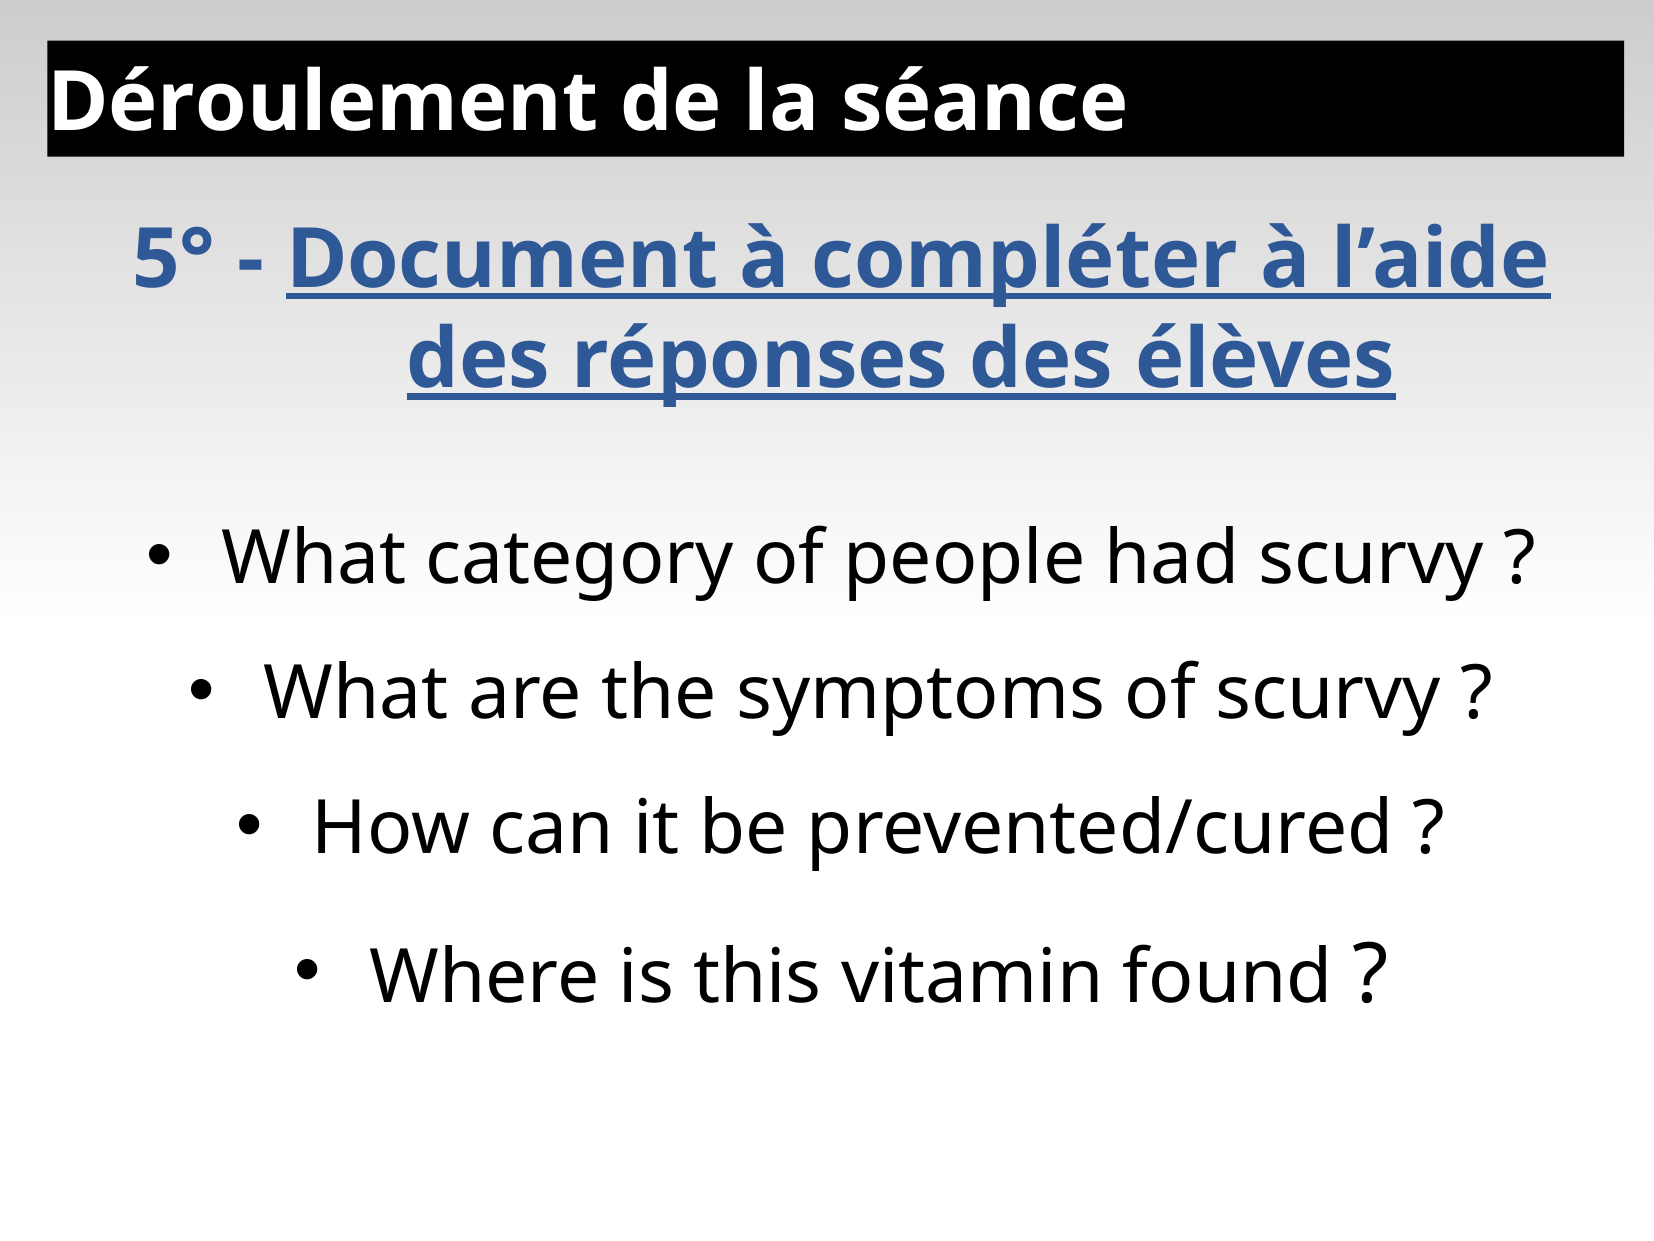

# Déroulement de la séance
5° - Document à compléter à l’aide des réponses des élèves
What category of people had scurvy ?
What are the symptoms of scurvy ?
How can it be prevented/cured ?
Where is this vitamin found ?